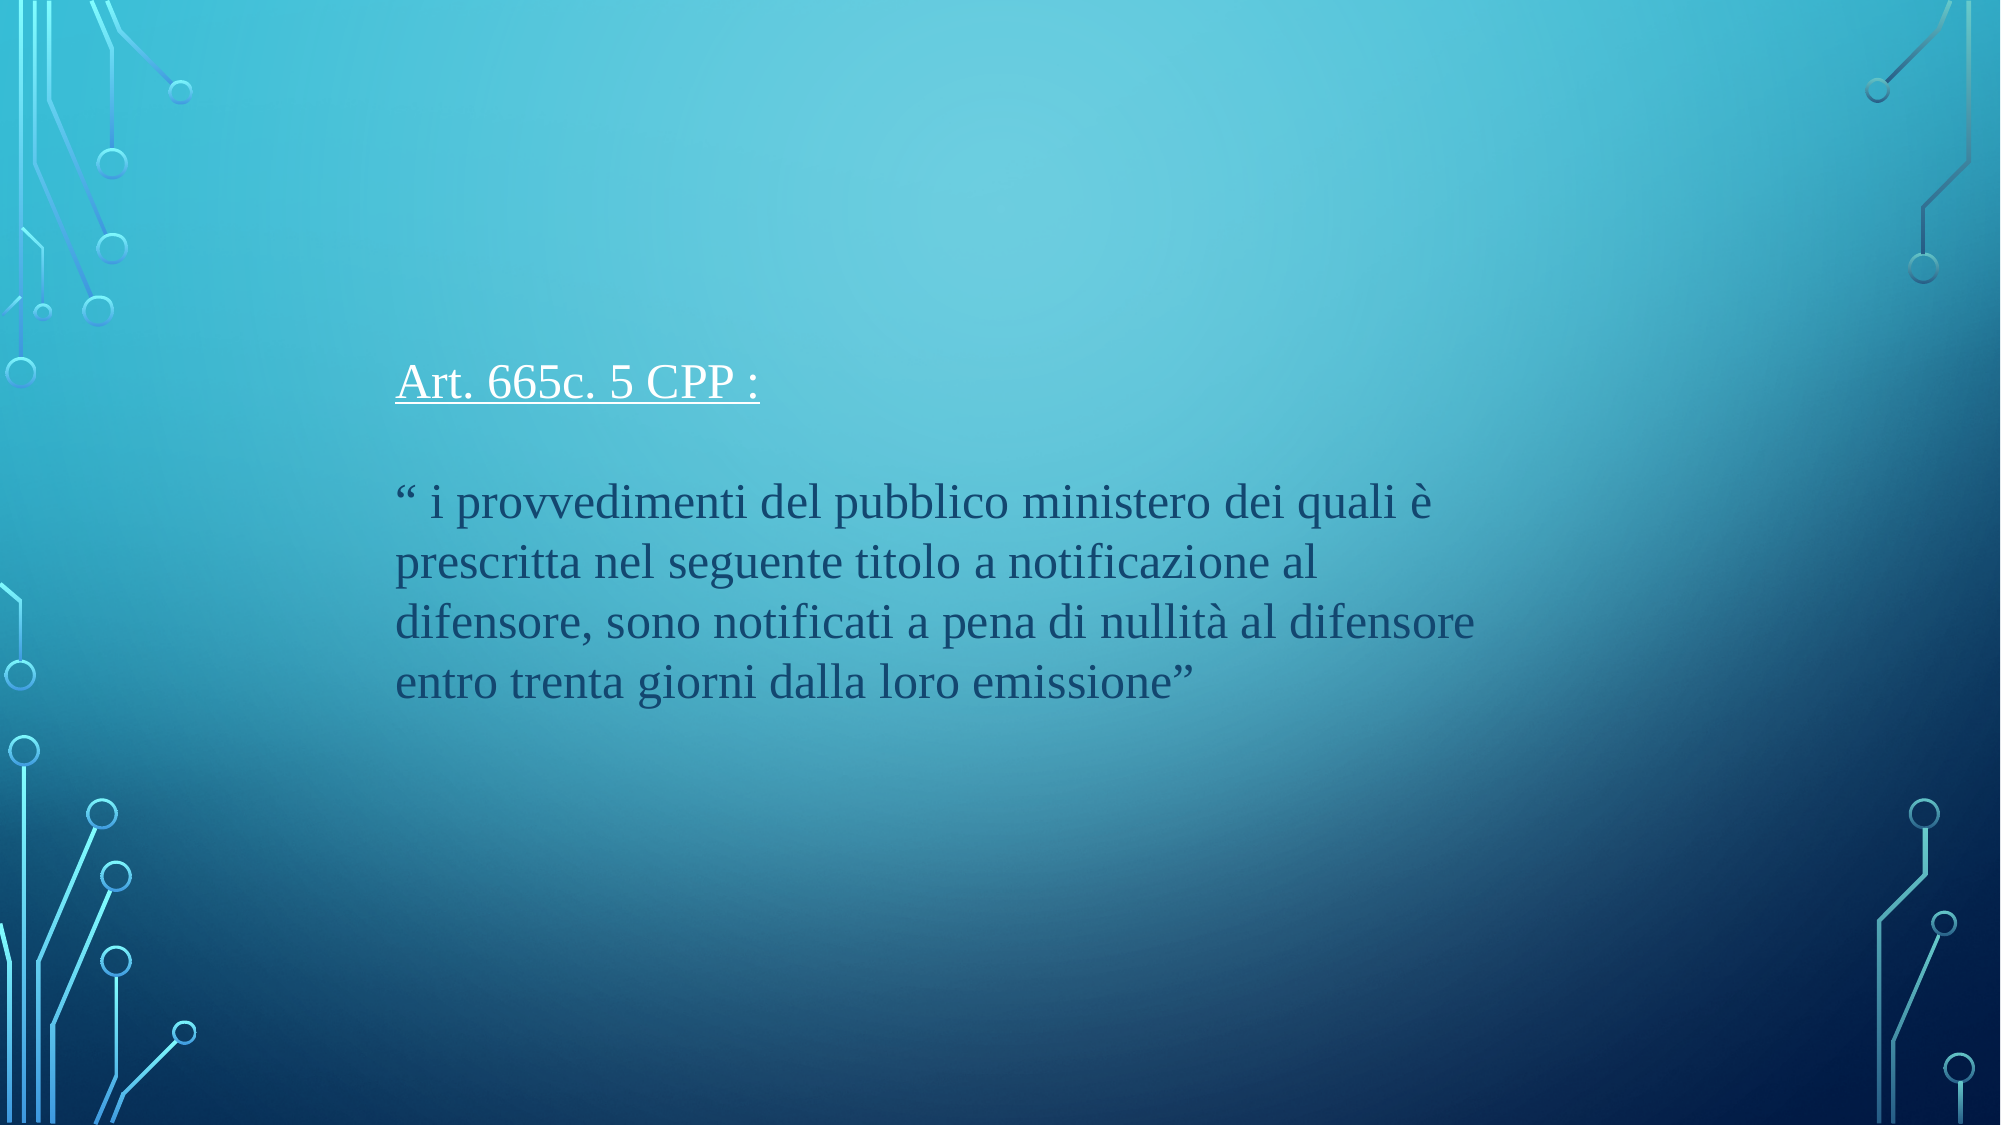

Art. 665c. 5 CPP :
“ i provvedimenti del pubblico ministero dei quali è prescritta nel seguente titolo a notificazione al difensore, sono notificati a pena di nullità al difensore entro trenta giorni dalla loro emissione”